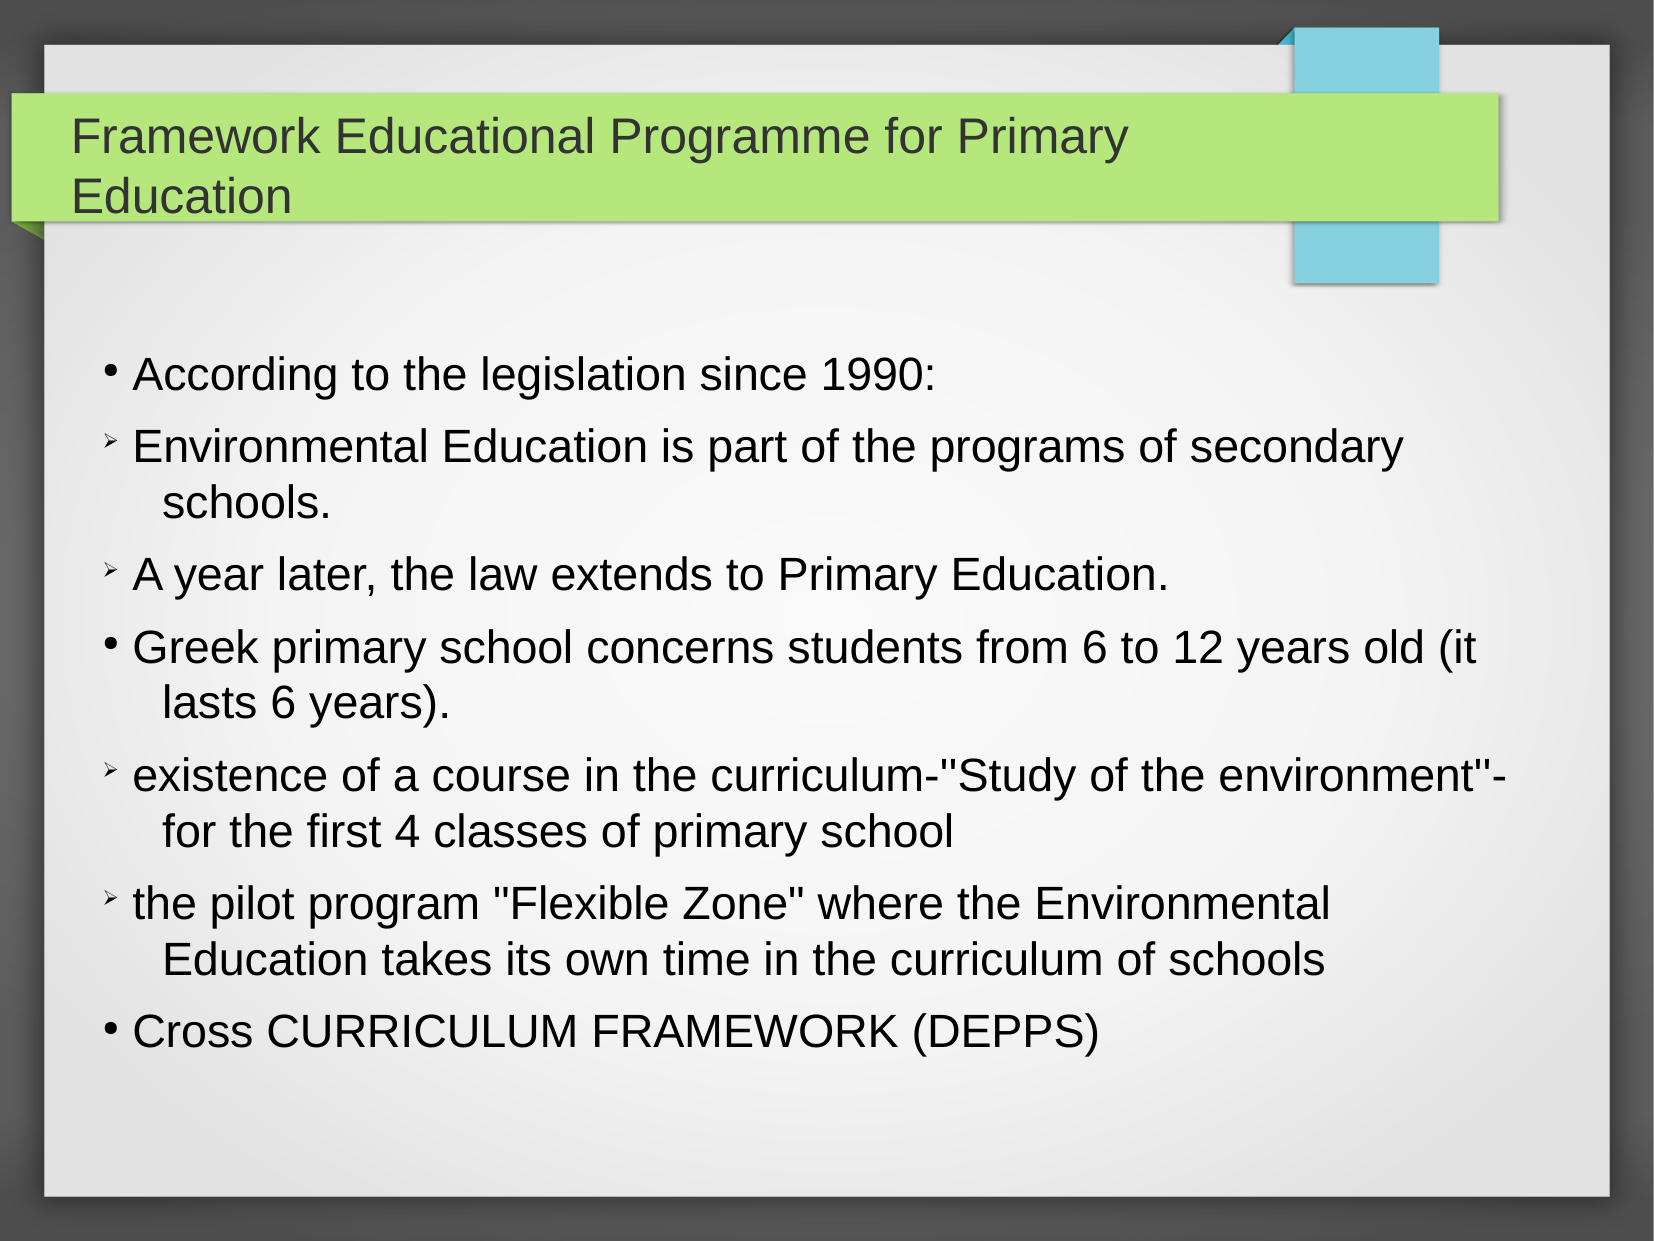

# Framework Educational Programme for Primary Education
According to the legislation since 1990:
Environmental Education is part of the programs of secondary schools.
A year later, the law extends to Primary Education.
Greek primary school concerns students from 6 to 12 years old (it lasts 6 years).
existence of a course in the curriculum-''Study of the environment''- for the first 4 classes of primary school
the pilot program "Flexible Zone" where the Environmental Education takes its own time in the curriculum of schools
Cross CURRICULUM FRAMEWORK (DEPPS)